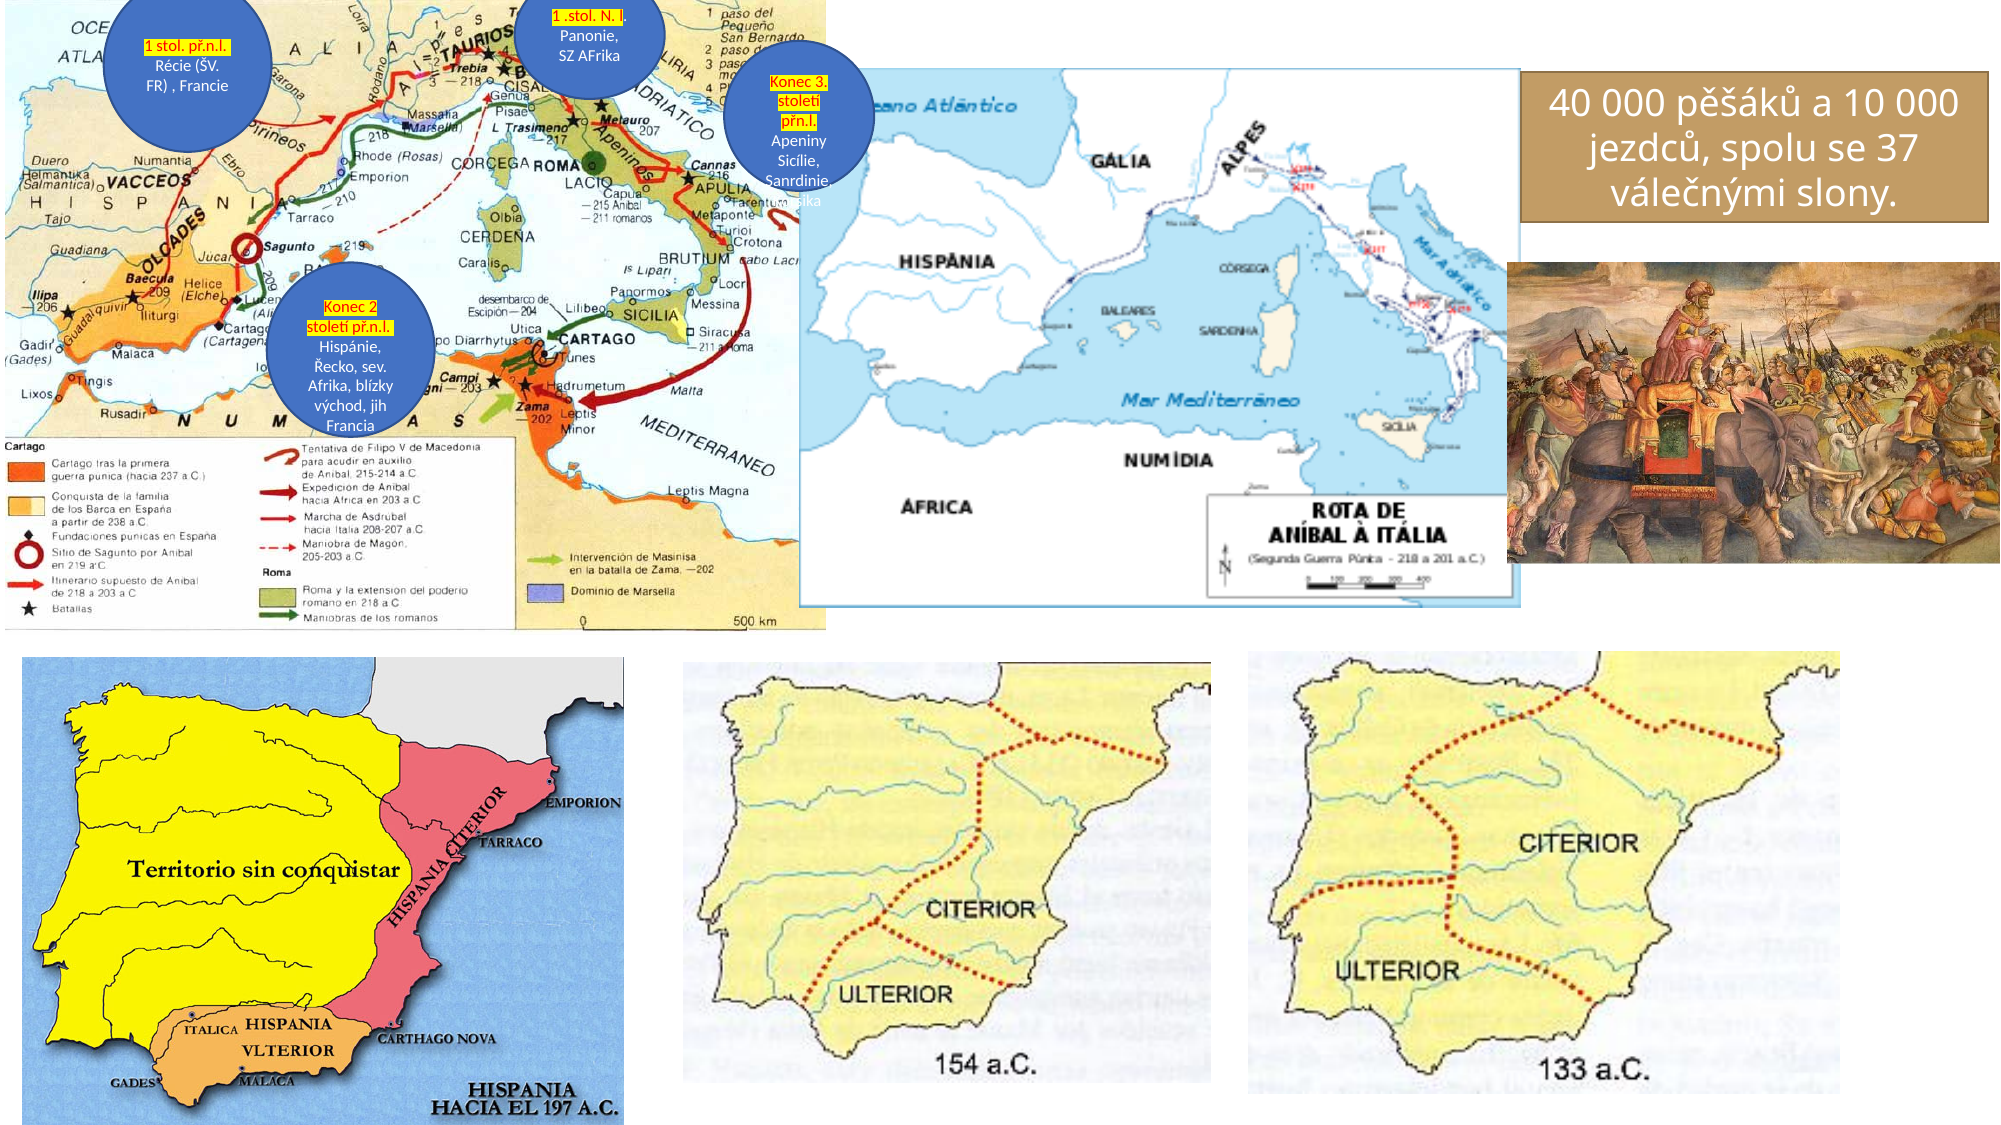

1 .stol. N. l. Panonie, SZ AFrika
1 stol. př.n.l. Récie (ŠV. FR) , Francie
Konec 3. století přn.l. Apeniny Sicílie, Sanrdinie, Korsika
40 000 pěšáků a 10 000 jezdců, spolu se 37 válečnými slony.
Konec 2 století př.n.l. Hispánie, Řecko, sev. Afrika, blízky východ, jih Francia